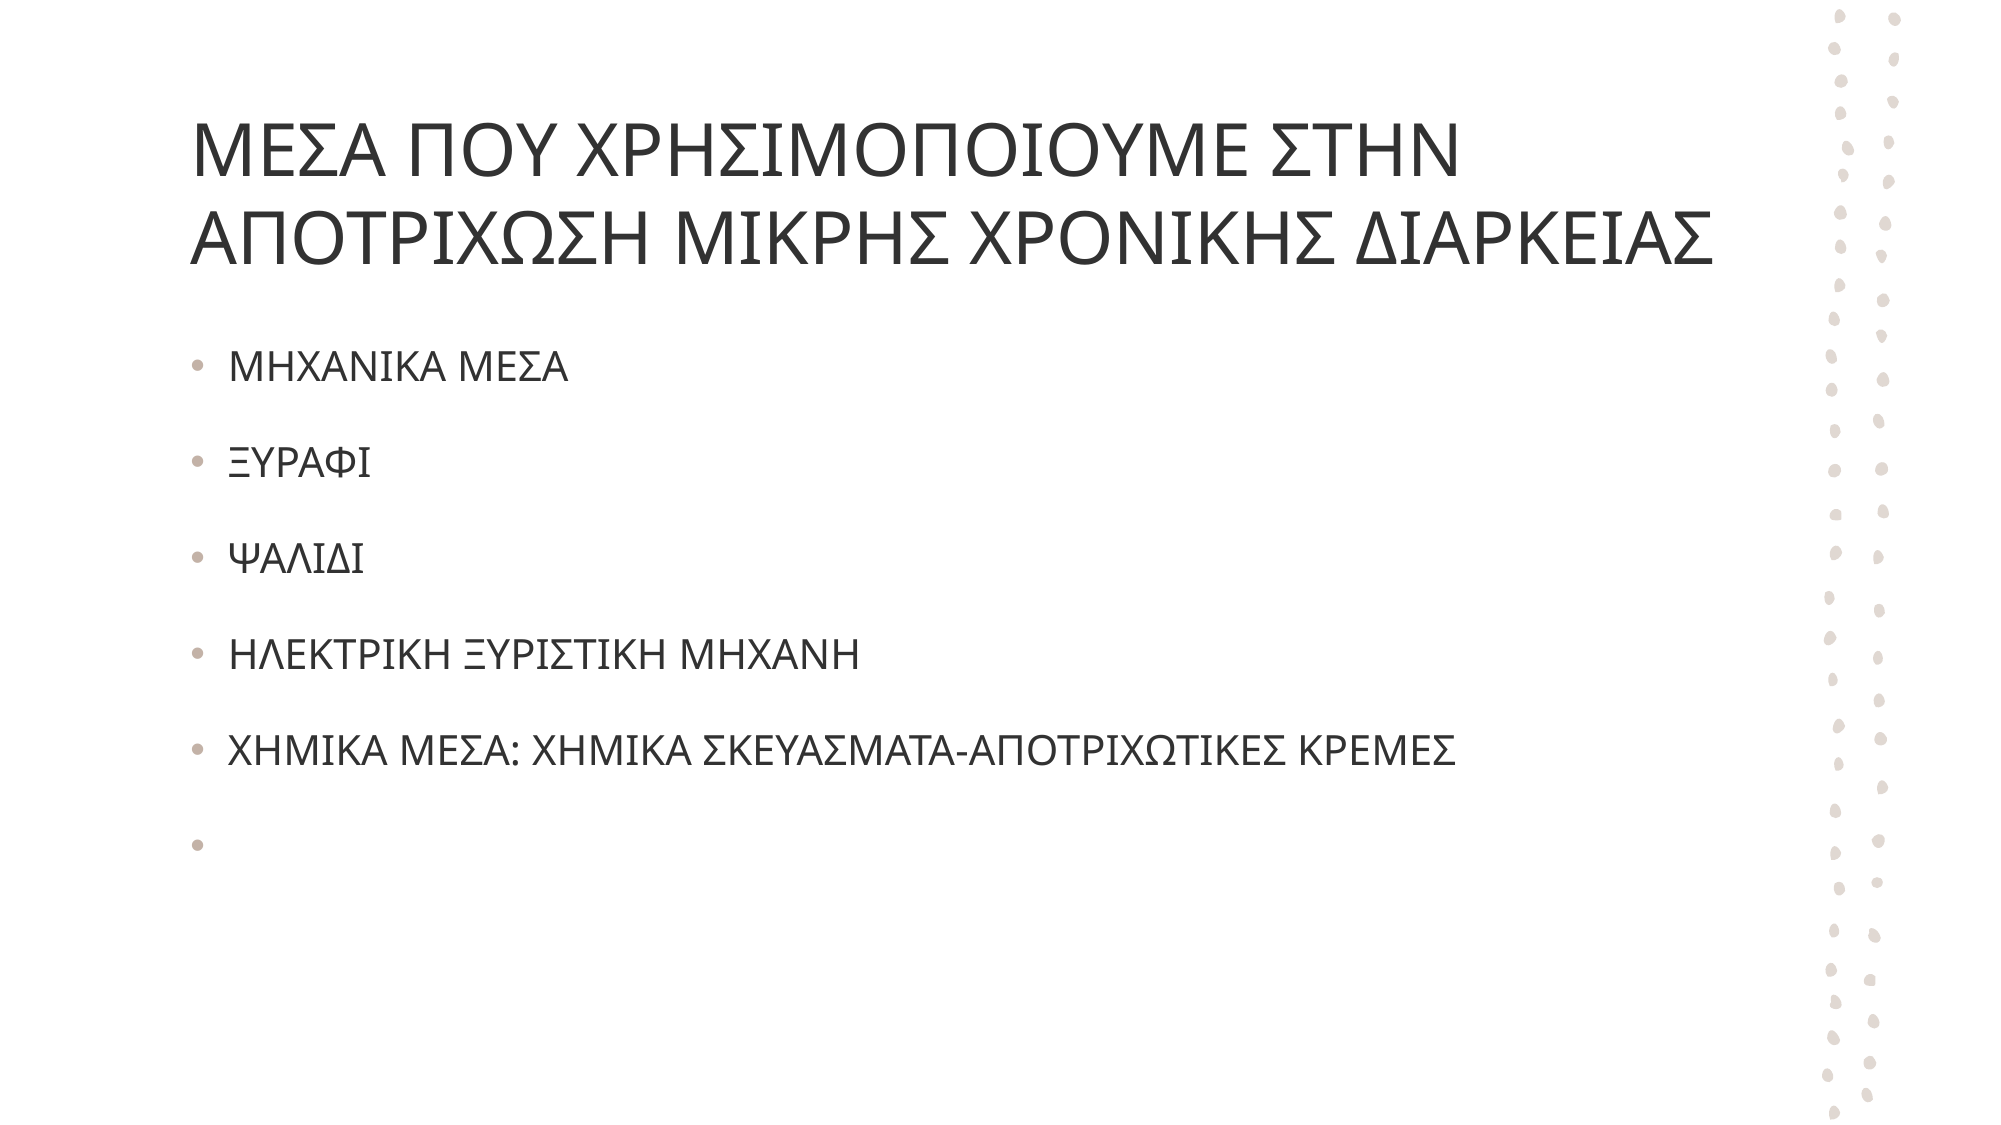

# ΜΕΣΑ ΠΟΥ ΧΡΗΣΙΜΟΠΟΙΟΥΜΕ ΣΤΗΝ ΑΠΟΤΡΙΧΩΣΗ ΜΙΚΡΗΣ ΧΡΟΝΙΚΗΣ ΔΙΑΡΚΕΙΑΣ
ΜΗΧΑΝΙΚΑ ΜΕΣΑ
ΞΥΡΑΦΙ
ΨΑΛΙΔΙ
ΗΛΕΚΤΡΙΚΗ ΞΥΡΙΣΤΙΚΗ ΜΗΧΑΝΗ
ΧΗΜΙΚΑ ΜΕΣΑ: ΧΗΜΙΚΑ ΣΚΕΥΑΣΜΑΤΑ-ΑΠΟΤΡΙΧΩΤΙΚΕΣ ΚΡΕΜΕΣ